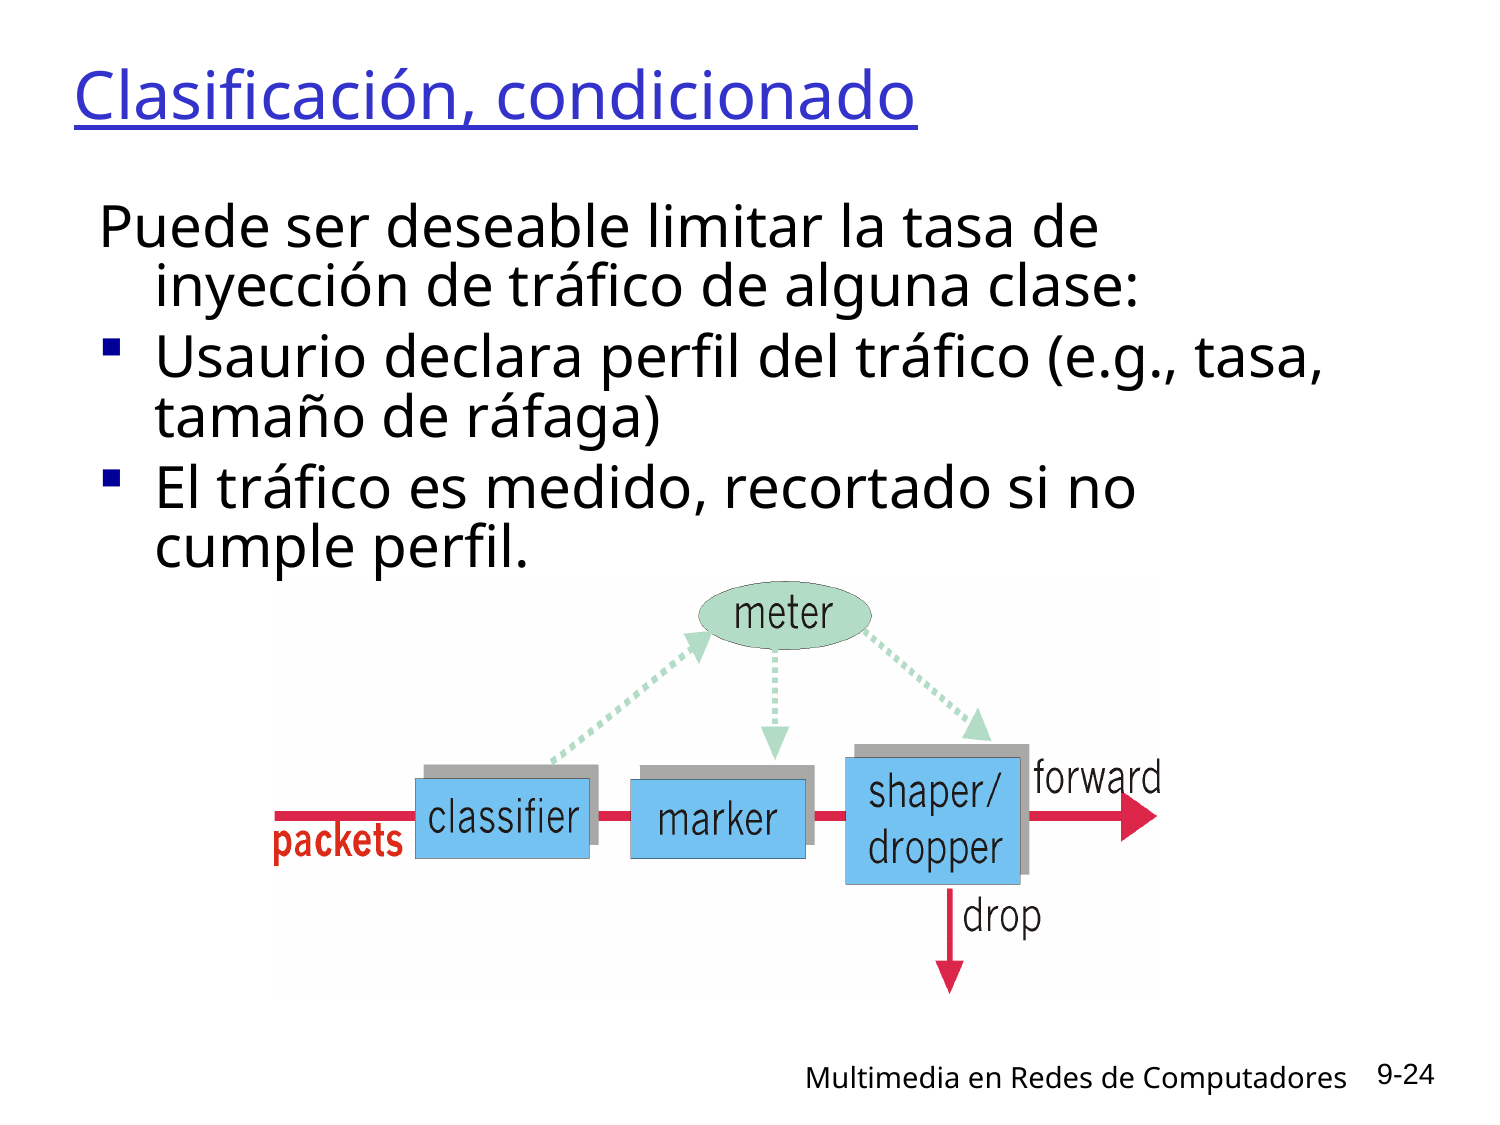

# Clasificación, condicionado
Puede ser deseable limitar la tasa de inyección de tráfico de alguna clase:
Usaurio declara perfil del tráfico (e.g., tasa, tamaño de ráfaga)
El tráfico es medido, recortado si no cumple perfil.
24